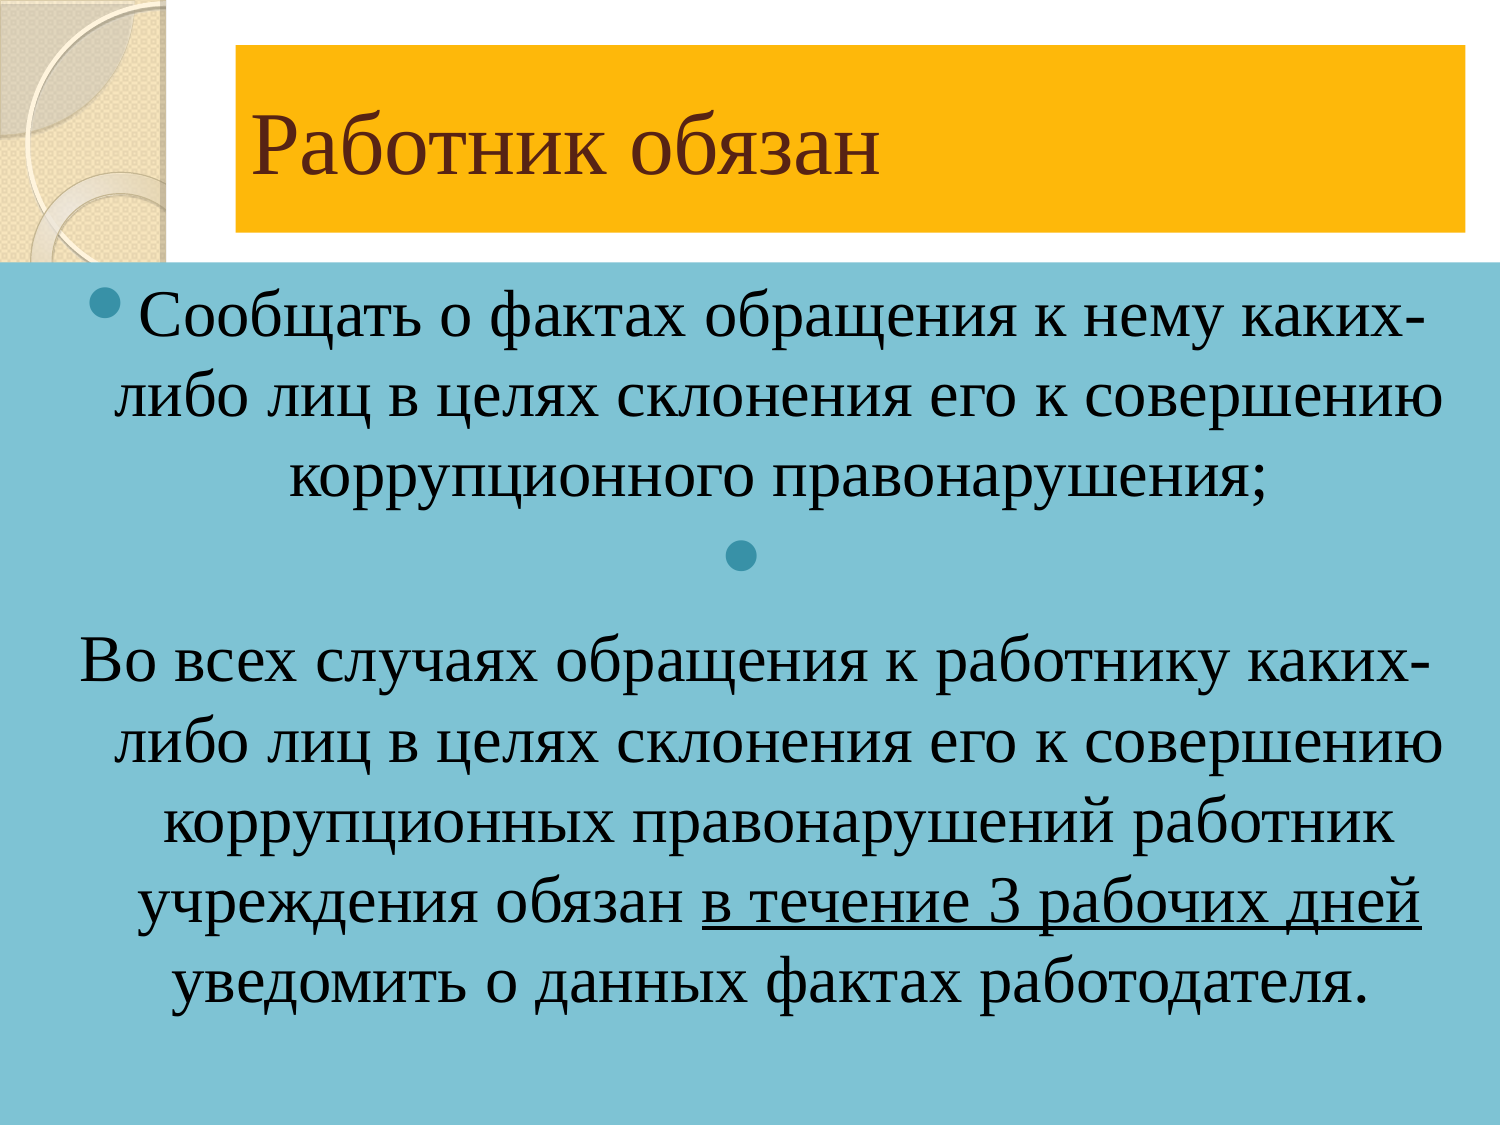

# Работник обязан
Сообщать о фактах обращения к нему каких-либо лиц в целях склонения его к совершению коррупционного правонарушения;
Во всех случаях обращения к работнику каких-либо лиц в целях склонения его к совершению коррупционных правонарушений работник учреждения обязан в течение 3 рабочих дней уведомить о данных фактах работодателя.